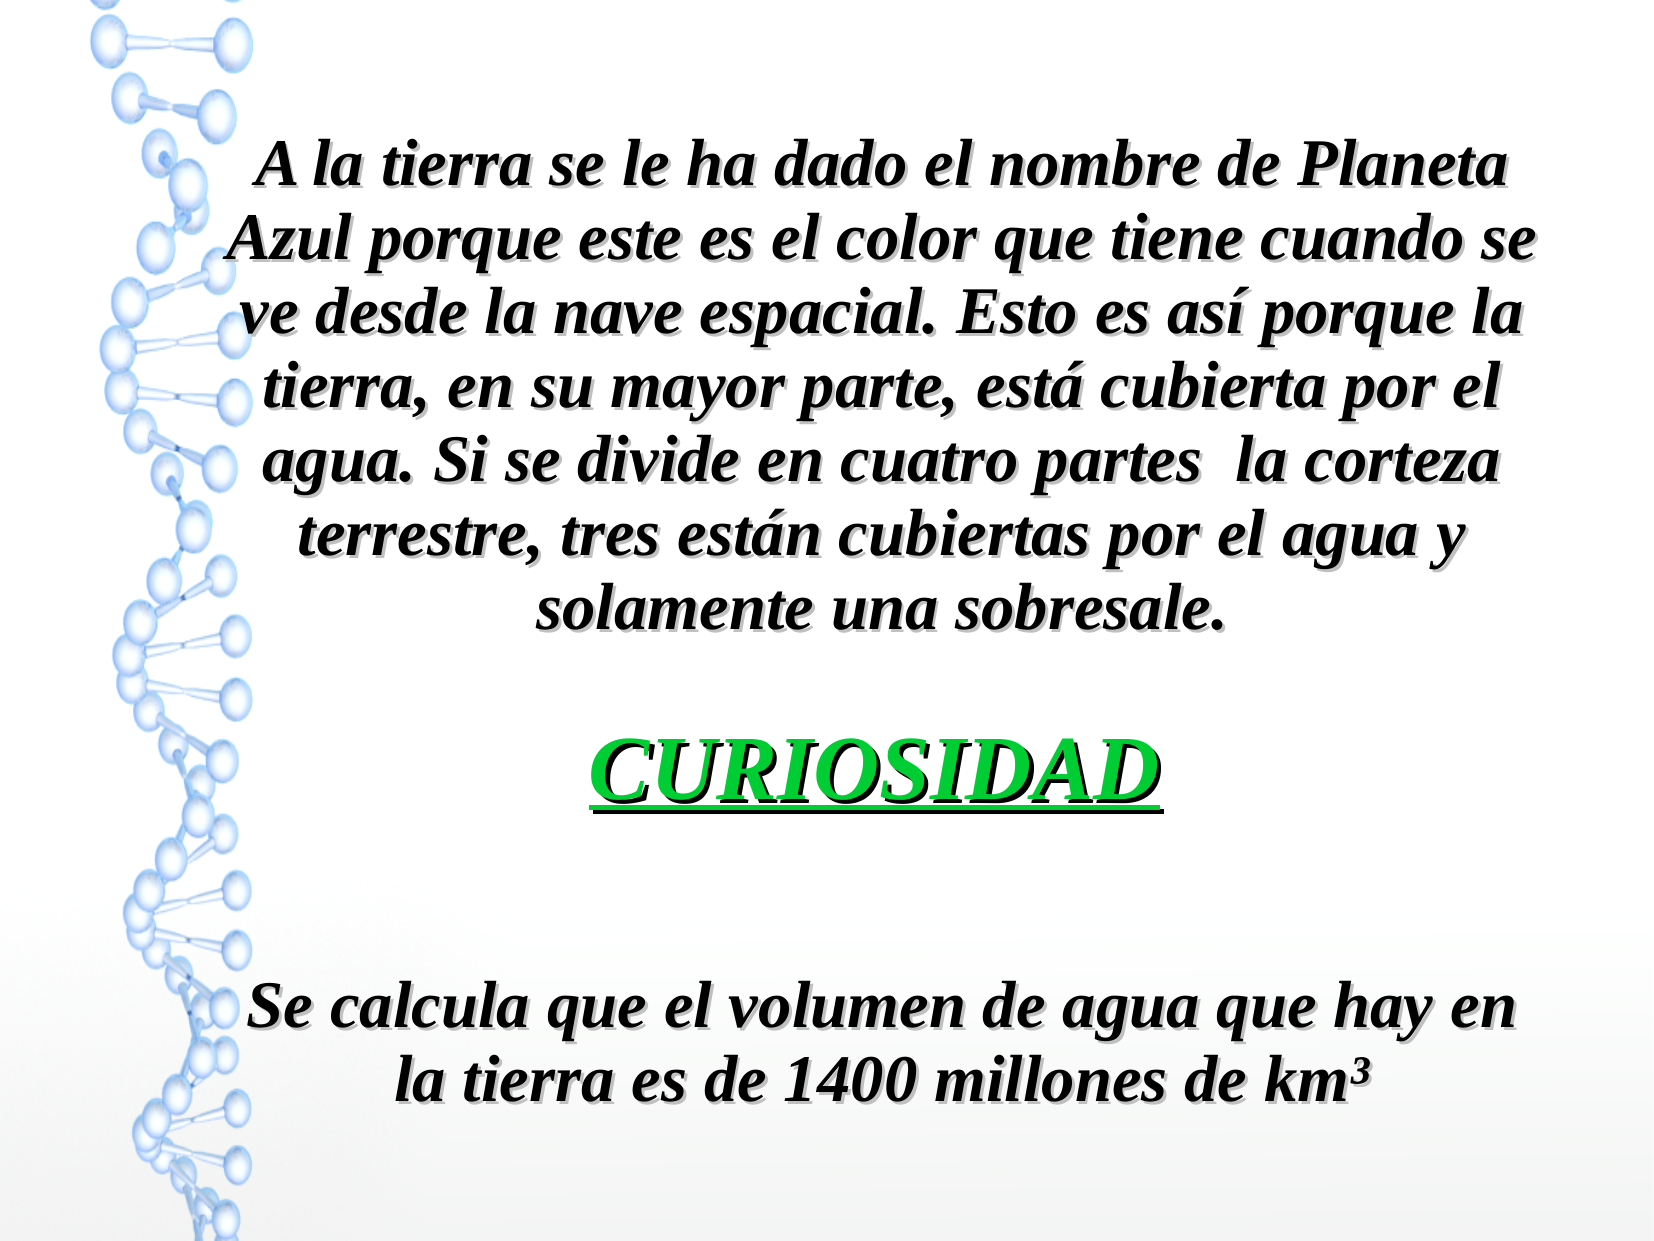

#
A la tierra se le ha dado el nombre de Planeta Azul porque este es el color que tiene cuando se ve desde la nave espacial. Esto es así porque la tierra, en su mayor parte, está cubierta por el agua. Si se divide en cuatro partes la corteza terrestre, tres están cubiertas por el agua y solamente una sobresale.
CURIOSIDAD
Se calcula que el volumen de agua que hay en la tierra es de 1400 millones de km³